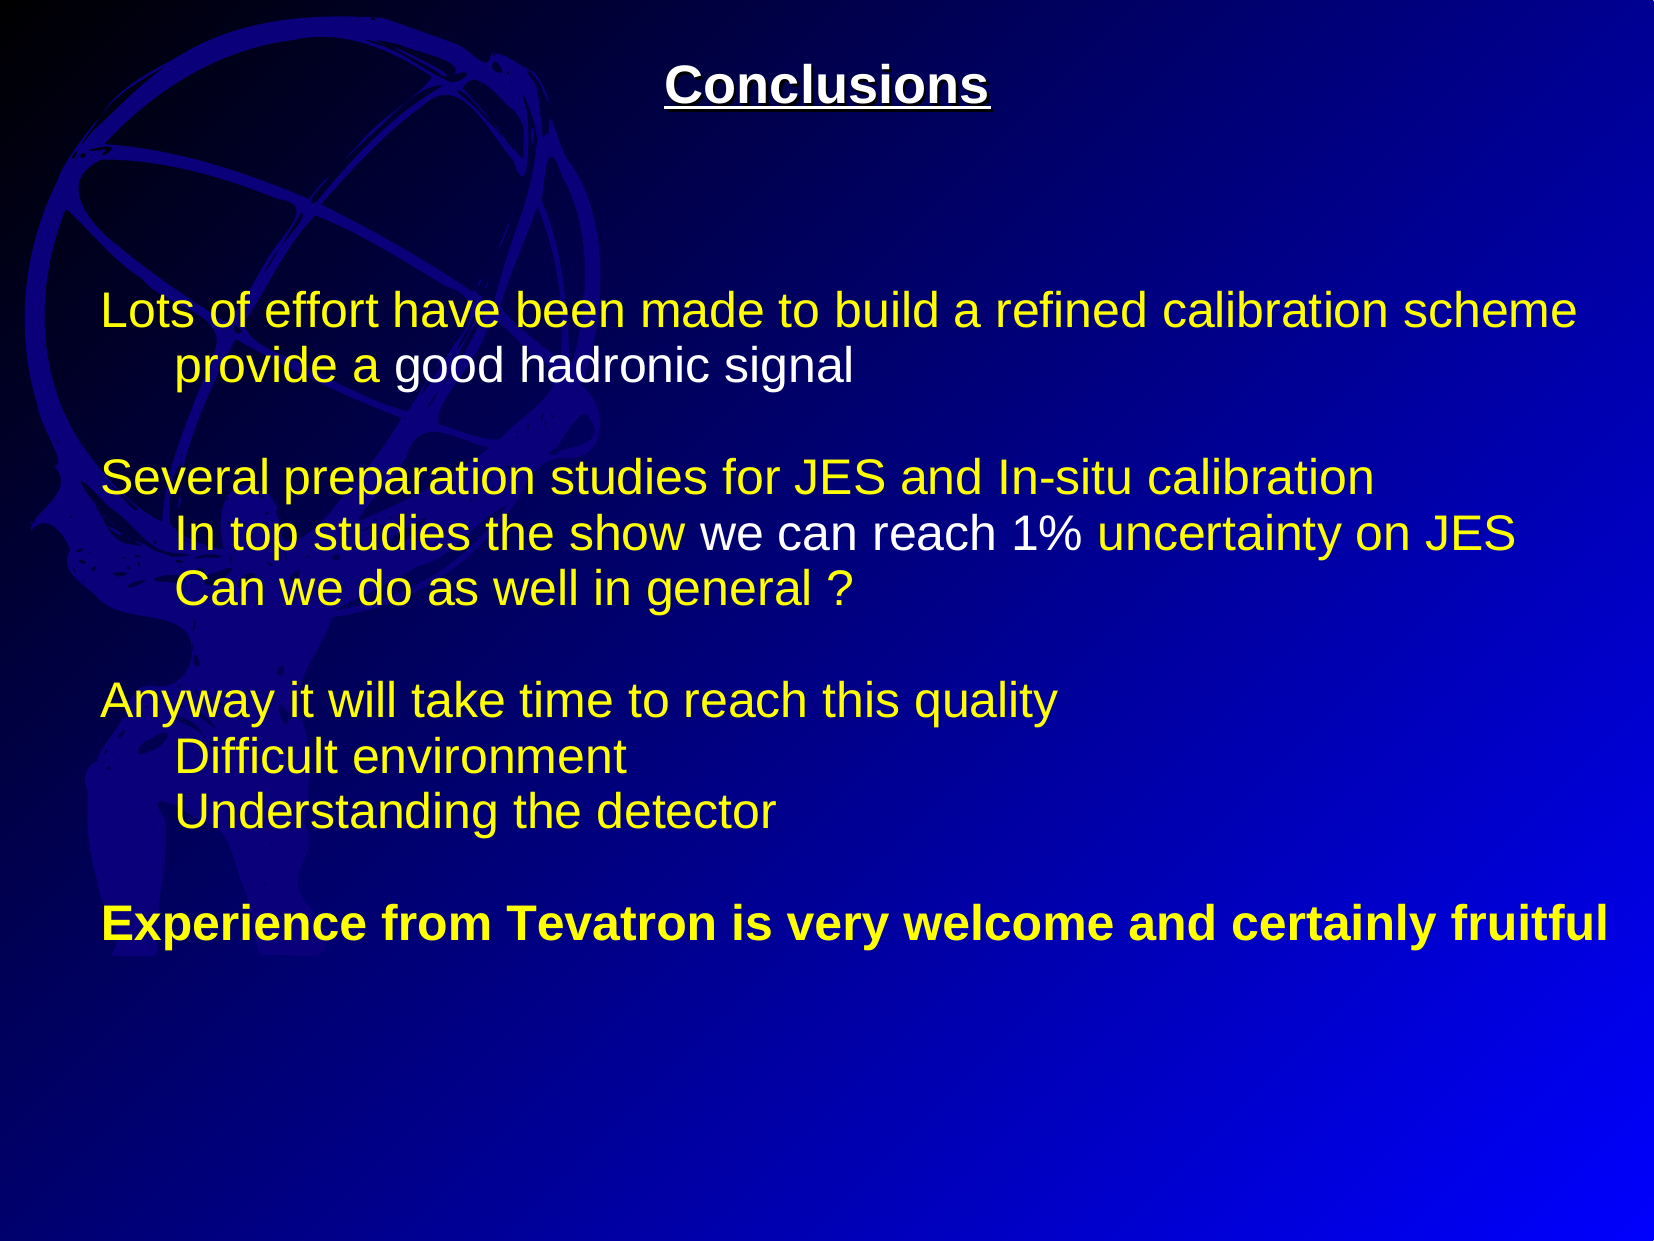

Conclusions
Lots of effort have been made to build a refined calibration scheme
	provide a good hadronic signal
Several preparation studies for JES and In-situ calibration
	In top studies the show we can reach 1% uncertainty on JES
	Can we do as well in general ?
Anyway it will take time to reach this quality
	Difficult environment
	Understanding the detector
Experience from Tevatron is very welcome and certainly fruitful